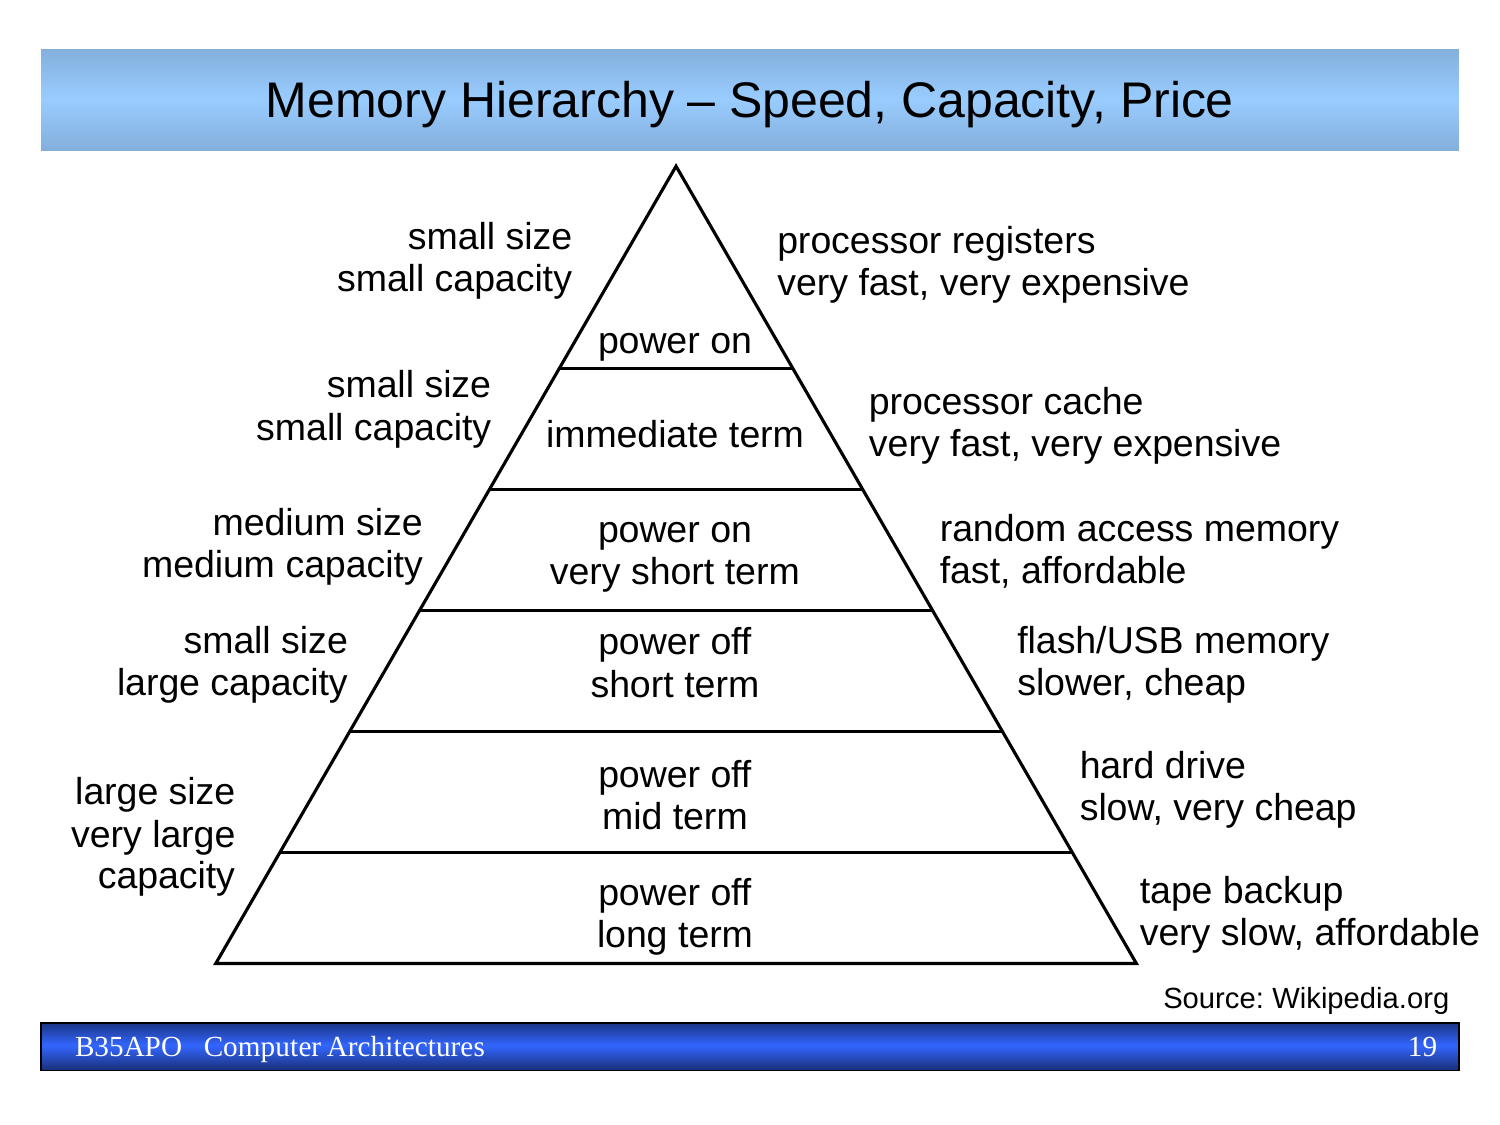

# Memory Hierarchy – Speed, Capacity, Price
small size
small capacity
processor registers
very fast, very expensive
power on
small size
small capacity
processor cache
very fast, very expensive
immediate term
medium size
medium capacity
random access memory
fast, affordable
power on
very short term
small size
large capacity
flash/USB memory
slower, cheap
power off
short term
hard drive
slow, very cheap
power off
mid term
large size
very large capacity
tape backup
very slow, affordable
power off
long term
Source: Wikipedia.org
B35APO Computer Architectures
19